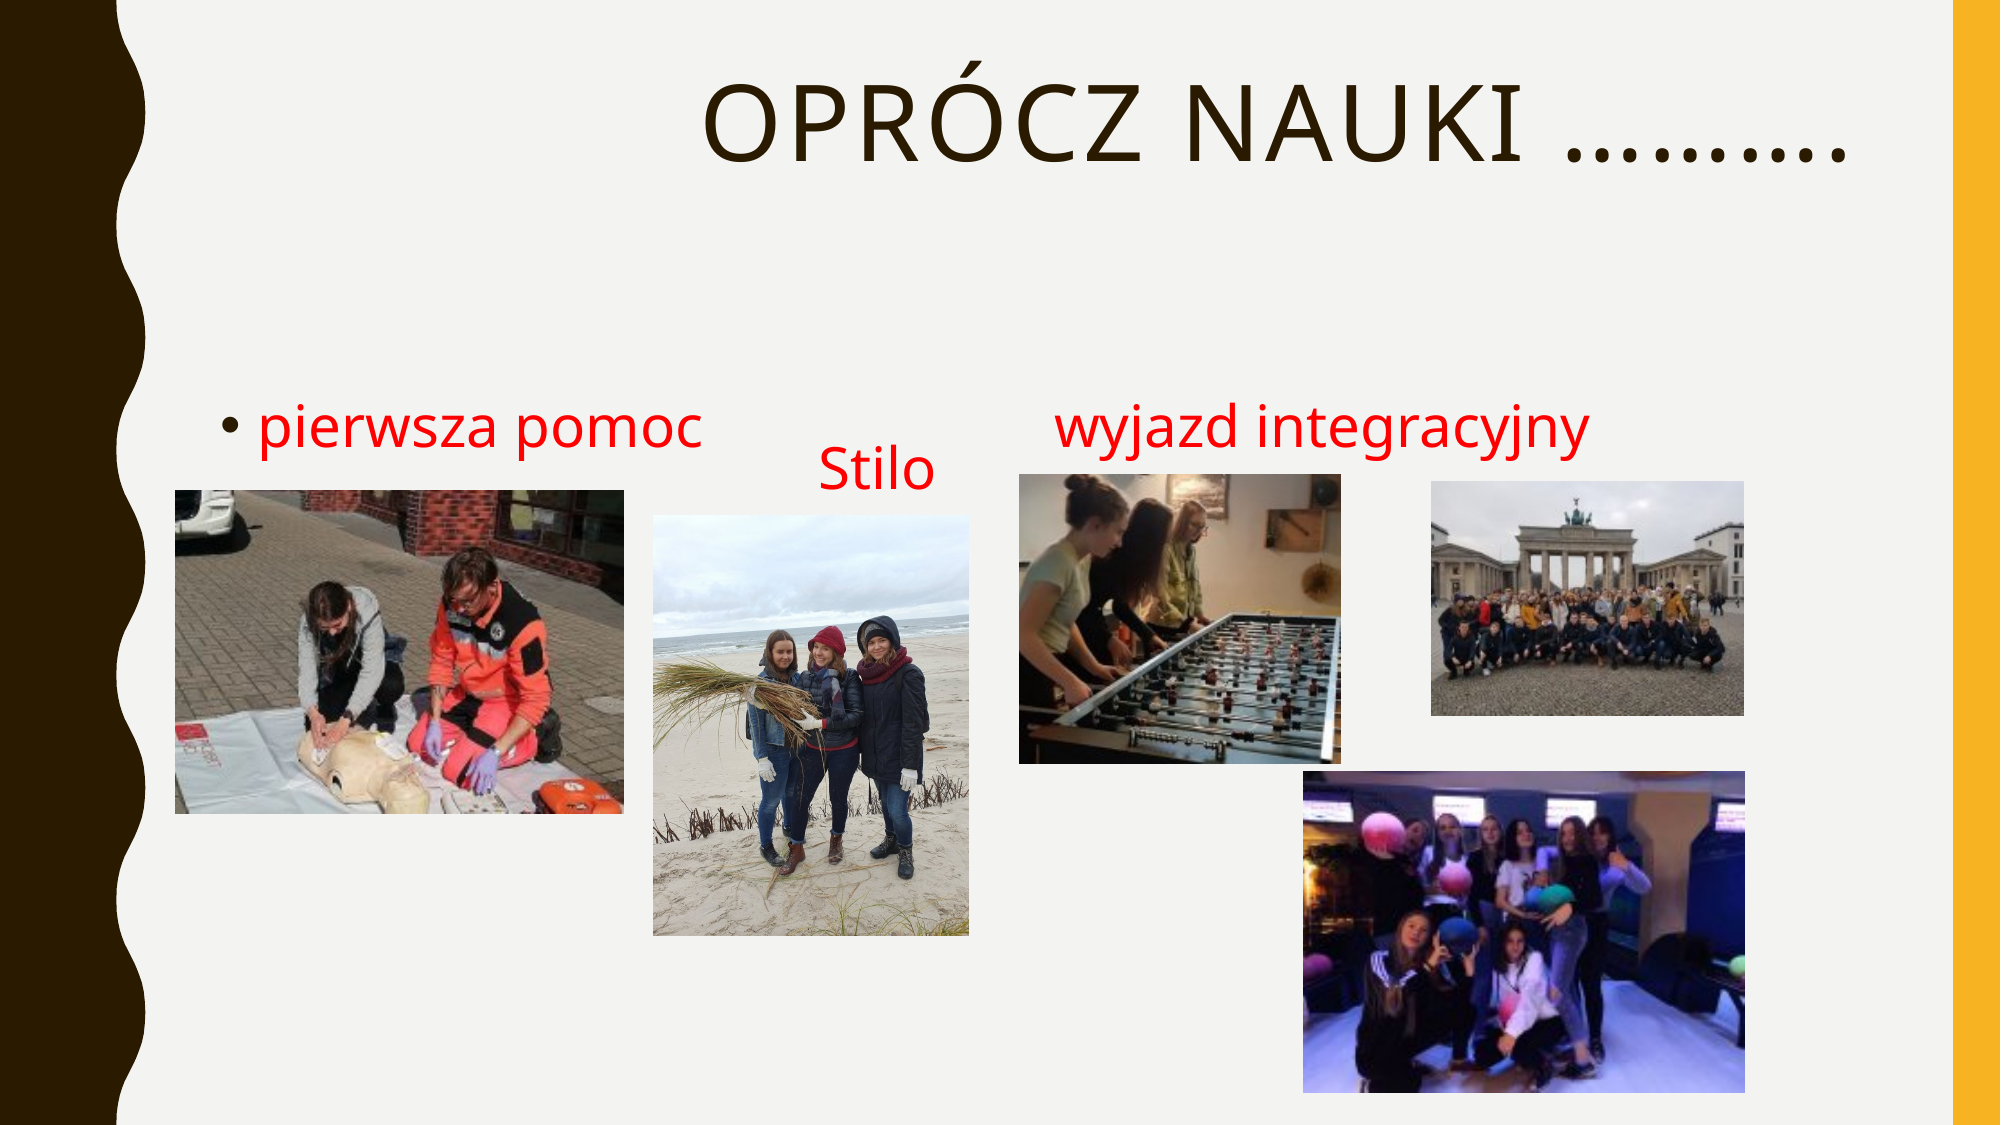

# Oprócz nauki ……….
pierwsza pomoc wyjazd integracyjny
Stilo